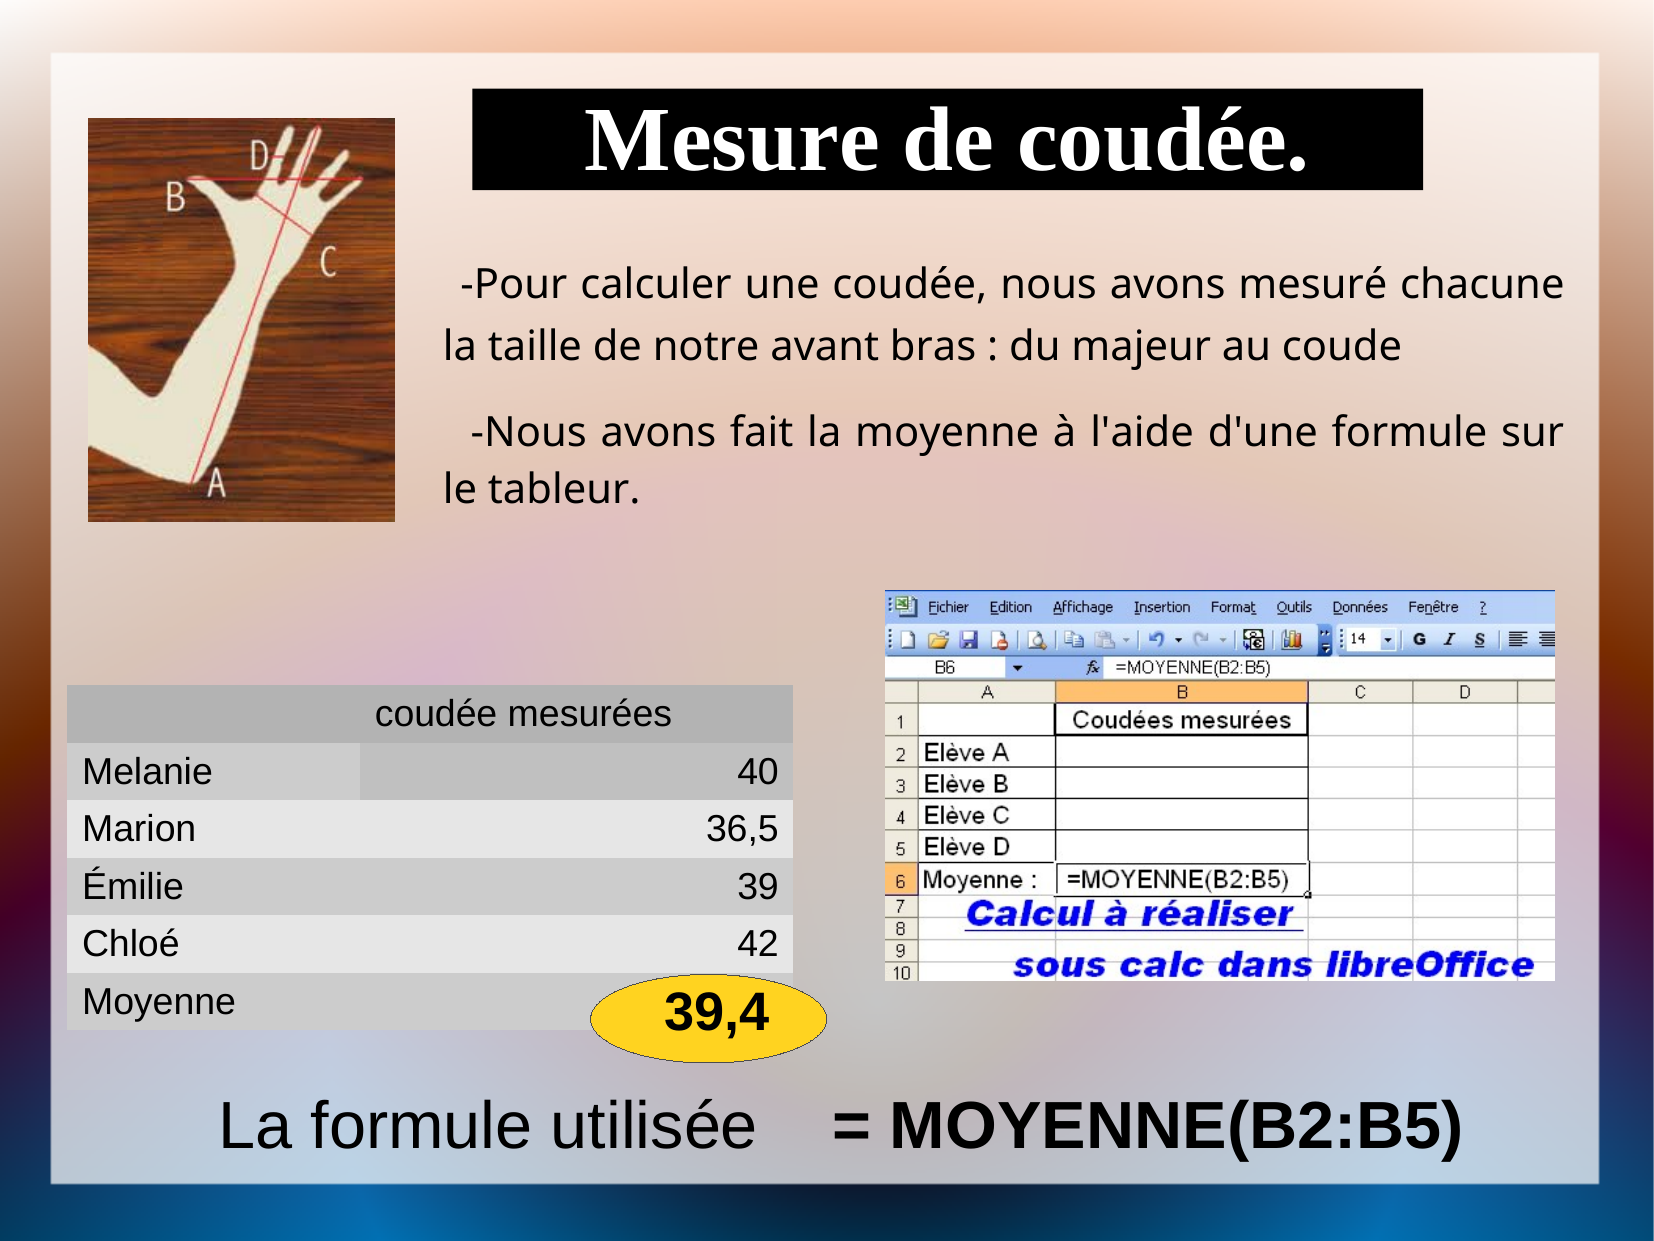

# Mesure de coudée.
 -Pour calculer une coudée, nous avons mesuré chacune la taille de notre avant bras : du majeur au coude
 -Nous avons fait la moyenne à l'aide d'une formule sur le tableur.
| | coudée mesurées |
| --- | --- |
| Melanie | 40 |
| Marion | 36,5 |
| Émilie | 39 |
| Chloé | 42 |
| Moyenne | 39,4 |
39,4
La formule utilisée = MOYENNE(B2:B5)